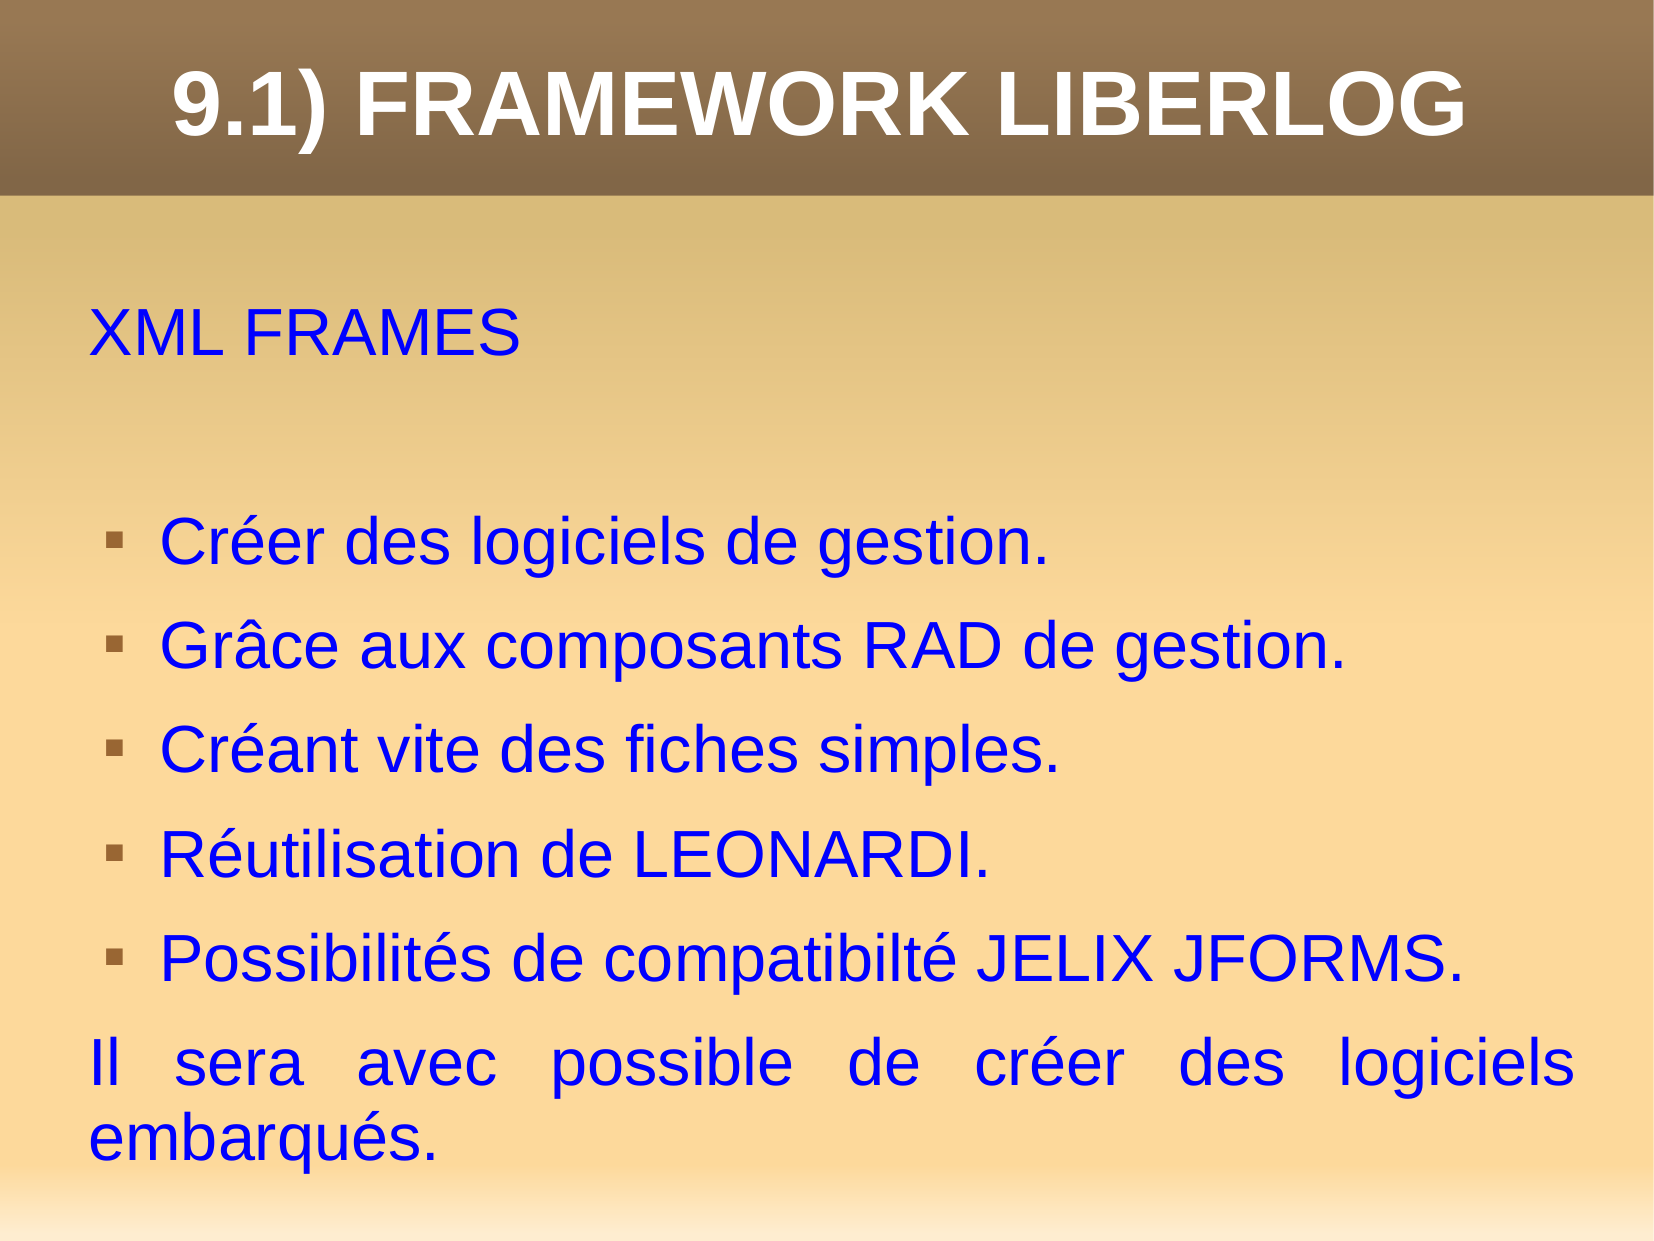

# 9.1) FRAMEWORK LIBERLOG
XML FRAMES
Créer des logiciels de gestion.
Grâce aux composants RAD de gestion.
Créant vite des fiches simples.
Réutilisation de LEONARDI.
Possibilités de compatibilté JELIX JFORMS.
Il sera avec possible de créer des logiciels embarqués.